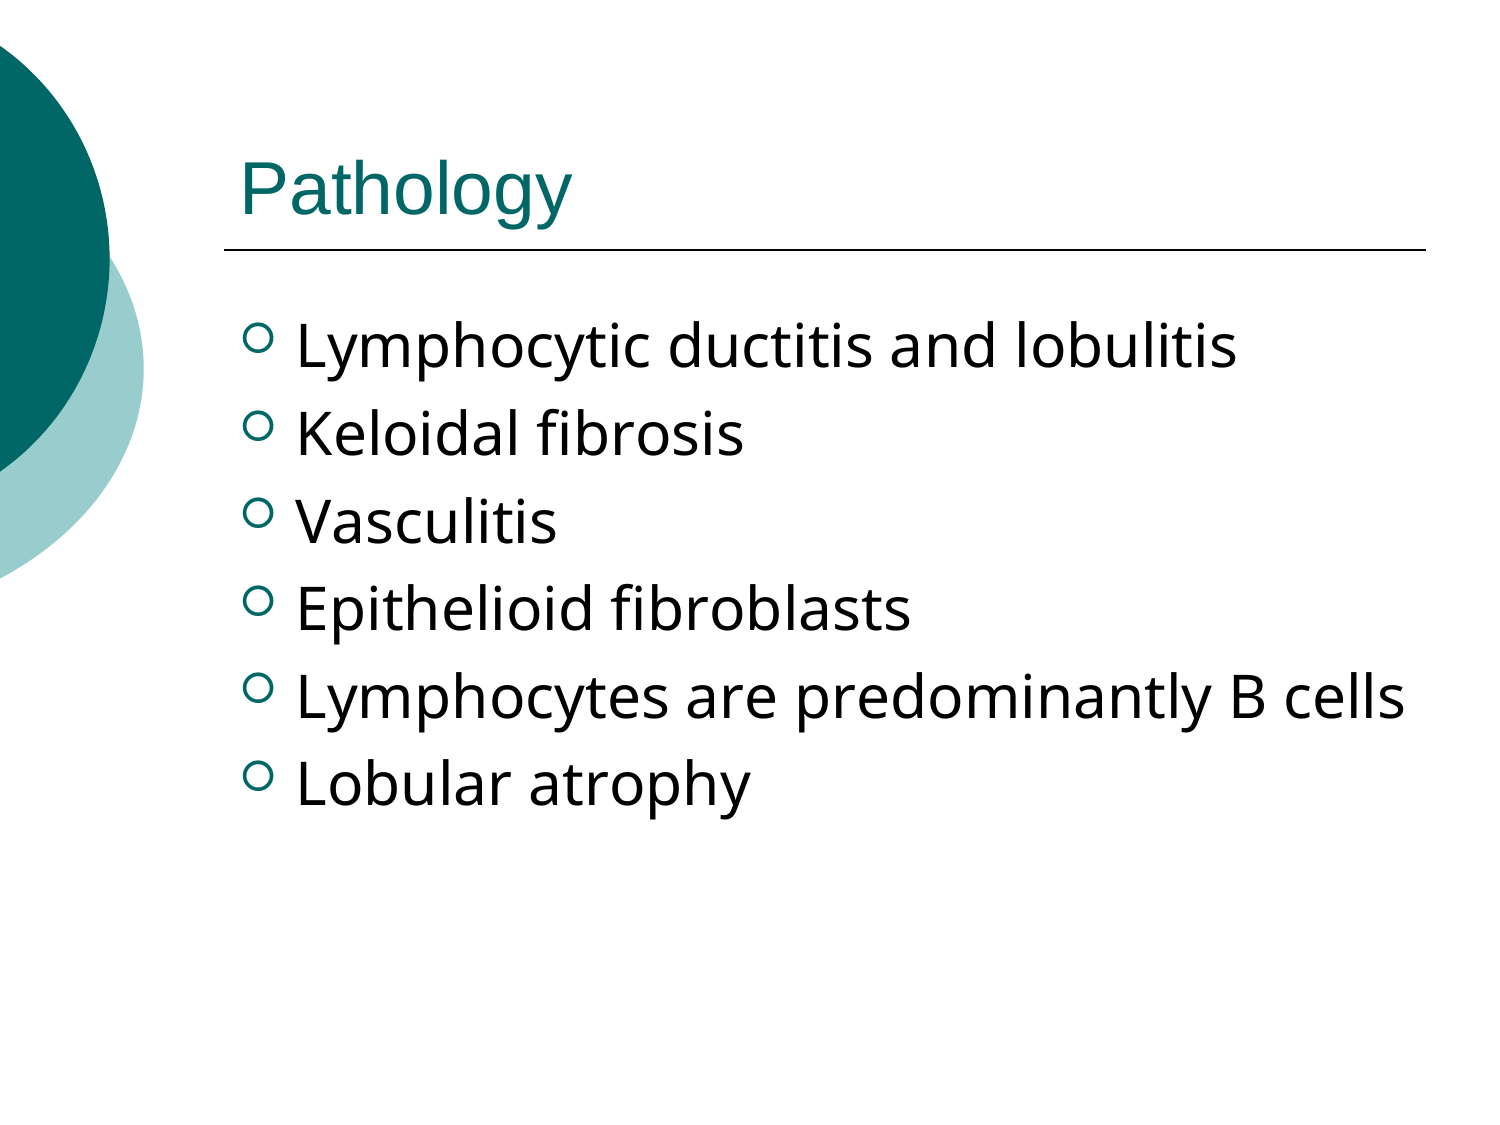

# Pathology
Lymphocytic ductitis and lobulitis
Keloidal fibrosis
Vasculitis
Epithelioid fibroblasts
Lymphocytes are predominantly B cells
Lobular atrophy